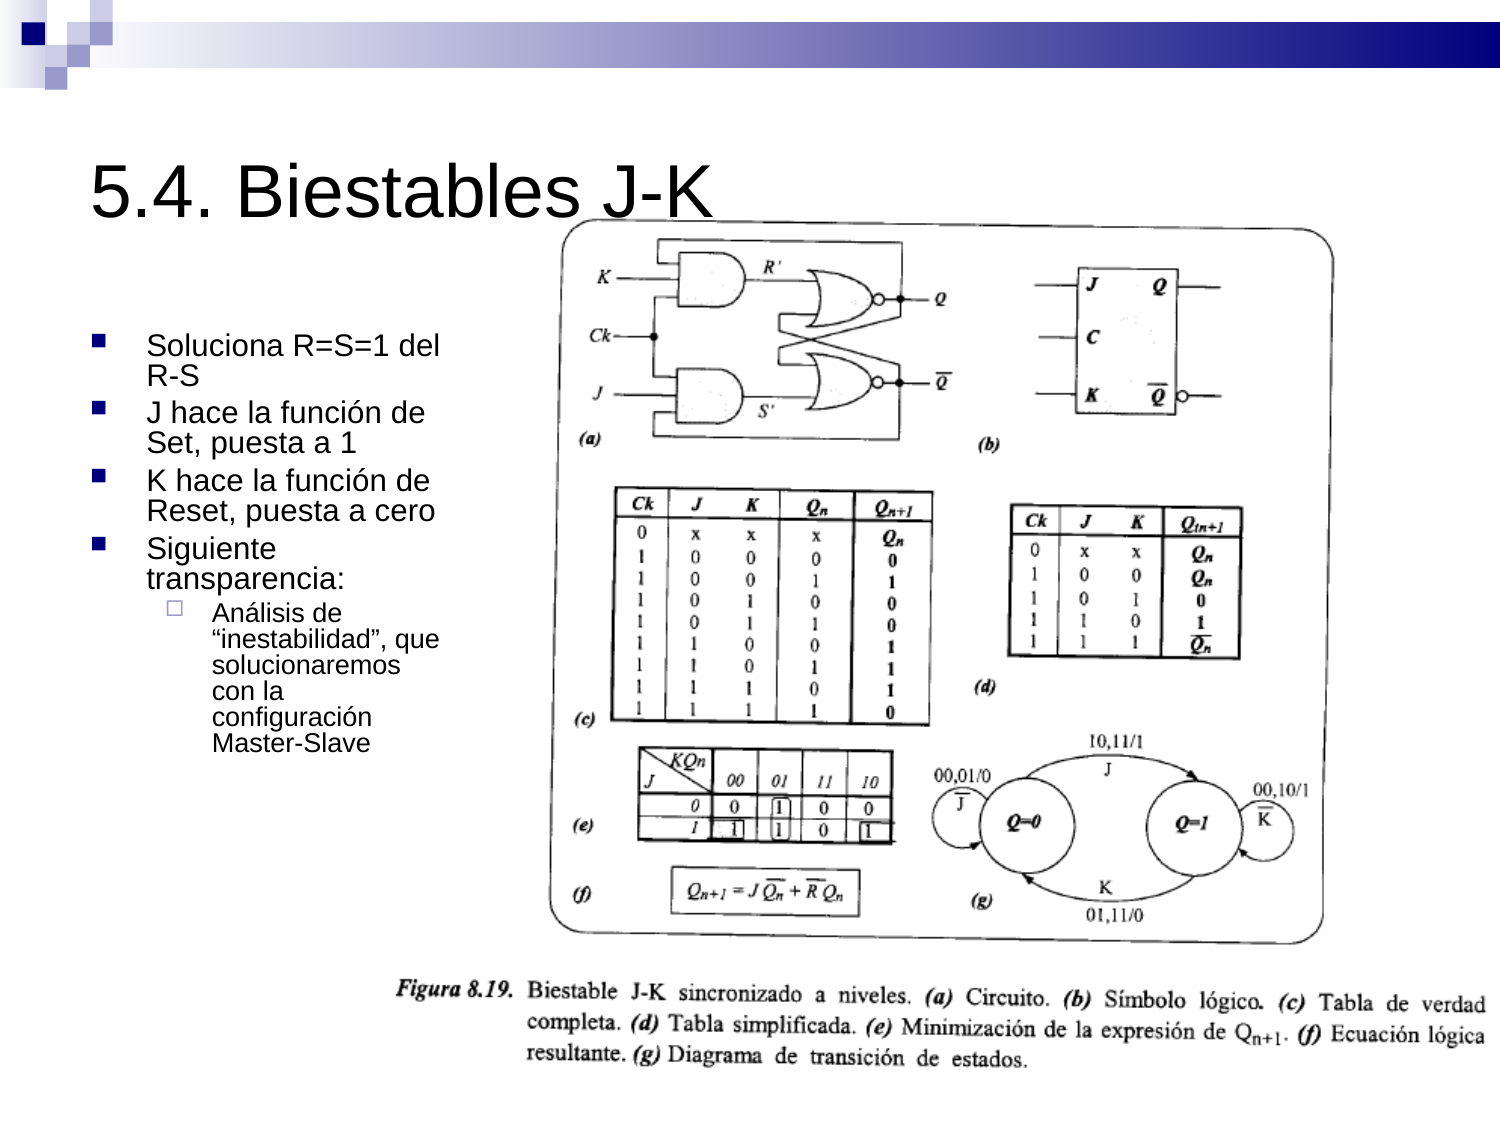

# 5.4. Biestables J-K
Soluciona R=S=1 del R-S
J hace la función de Set, puesta a 1
K hace la función de Reset, puesta a cero
Siguiente transparencia:
Análisis de “inestabilidad”, que solucionaremos con la configuración Master-Slave